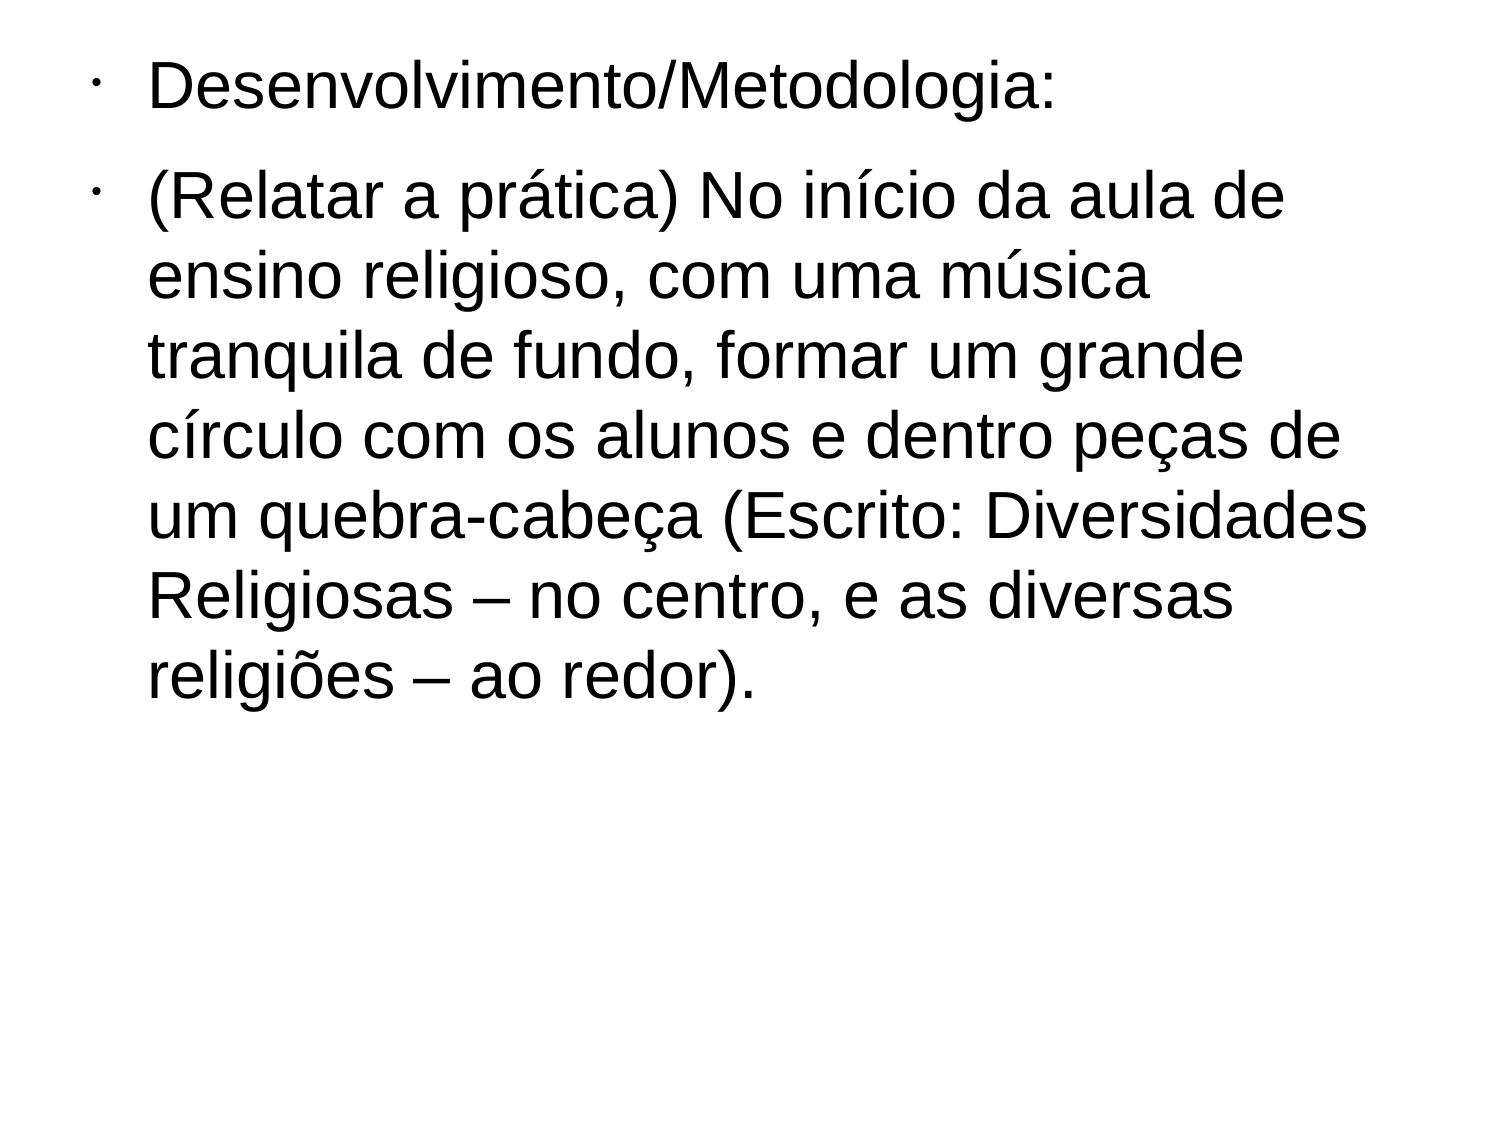

# Desenvolvimento/Metodologia:
(Relatar a prática) No início da aula de ensino religioso, com uma música tranquila de fundo, formar um grande círculo com os alunos e dentro peças de um quebra-cabeça (Escrito: Diversidades Religiosas – no centro, e as diversas religiões – ao redor).